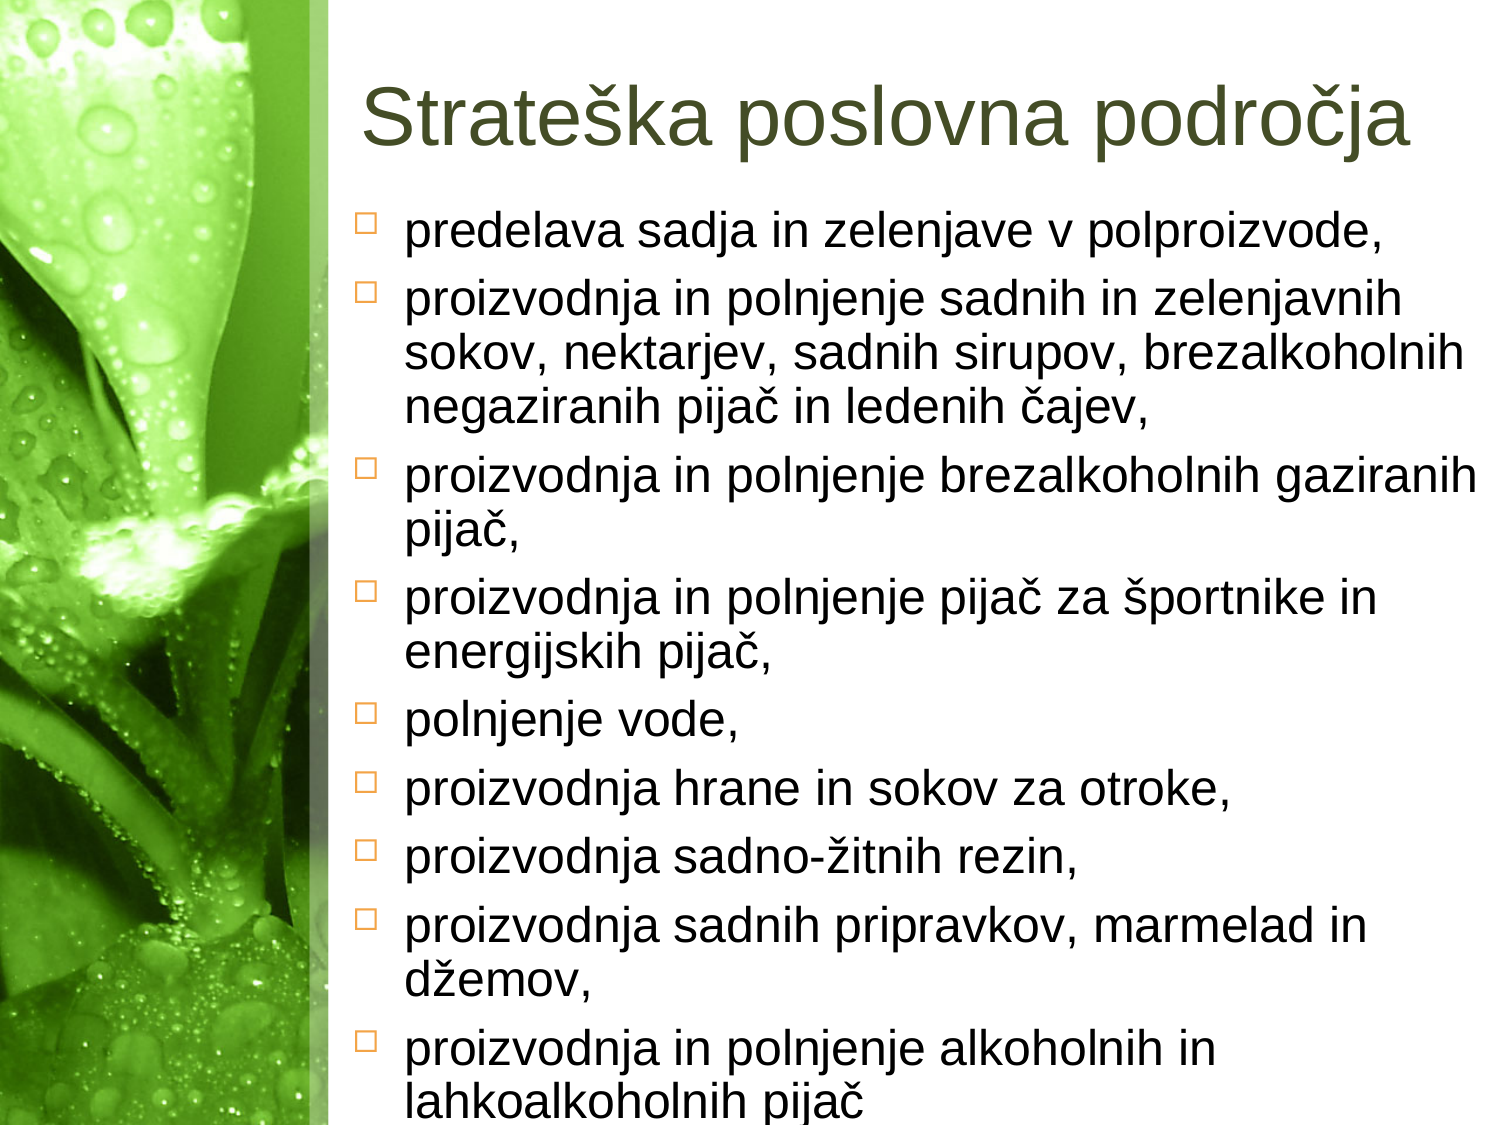

# Strateška poslovna področja
predelava sadja in zelenjave v polproizvode,
proizvodnja in polnjenje sadnih in zelenjavnih sokov, nektarjev, sadnih sirupov, brezalkoholnih negaziranih pijač in ledenih čajev,
proizvodnja in polnjenje brezalkoholnih gaziranih pijač,
proizvodnja in polnjenje pijač za športnike in energijskih pijač,
polnjenje vode,
proizvodnja hrane in sokov za otroke,
proizvodnja sadno-žitnih rezin,
proizvodnja sadnih pripravkov, marmelad in džemov,
proizvodnja in polnjenje alkoholnih in lahkoalkoholnih pijač